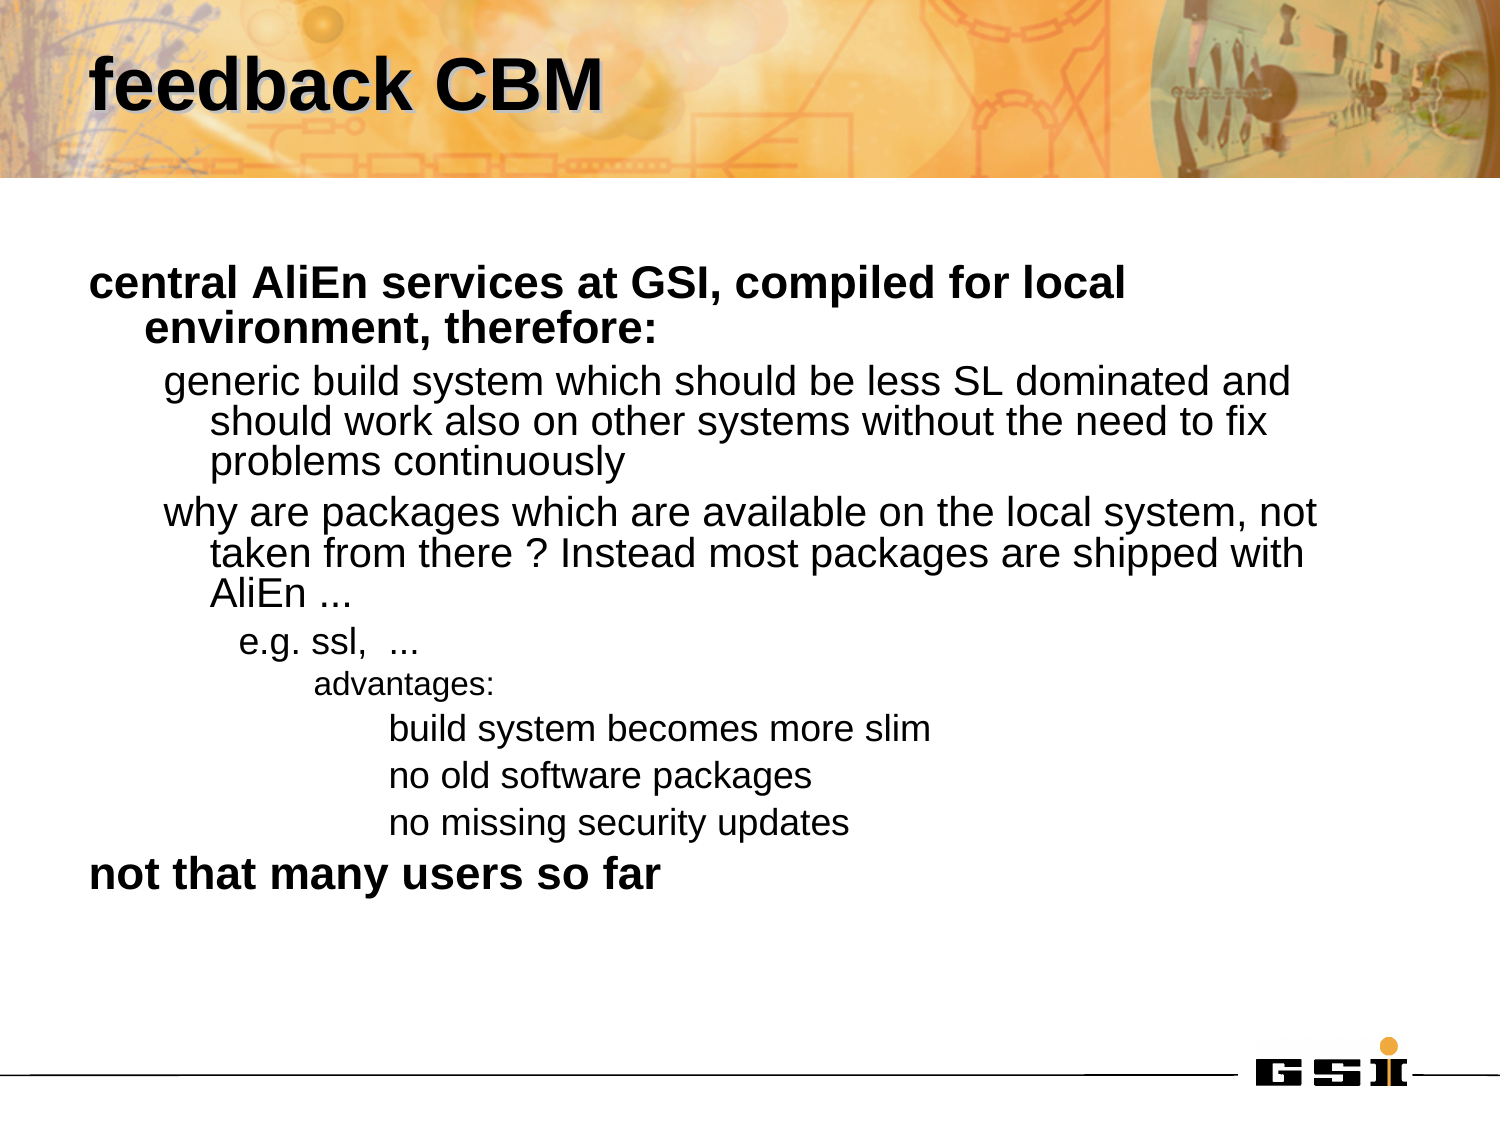

# feedback CBM
central AliEn services at GSI, compiled for local environment, therefore:
generic build system which should be less SL dominated and should work also on other systems without the need to fix problems continuously
why are packages which are available on the local system, not taken from there ? Instead most packages are shipped with AliEn ...
e.g. ssl, ...
advantages:
build system becomes more slim
no old software packages
no missing security updates
not that many users so far